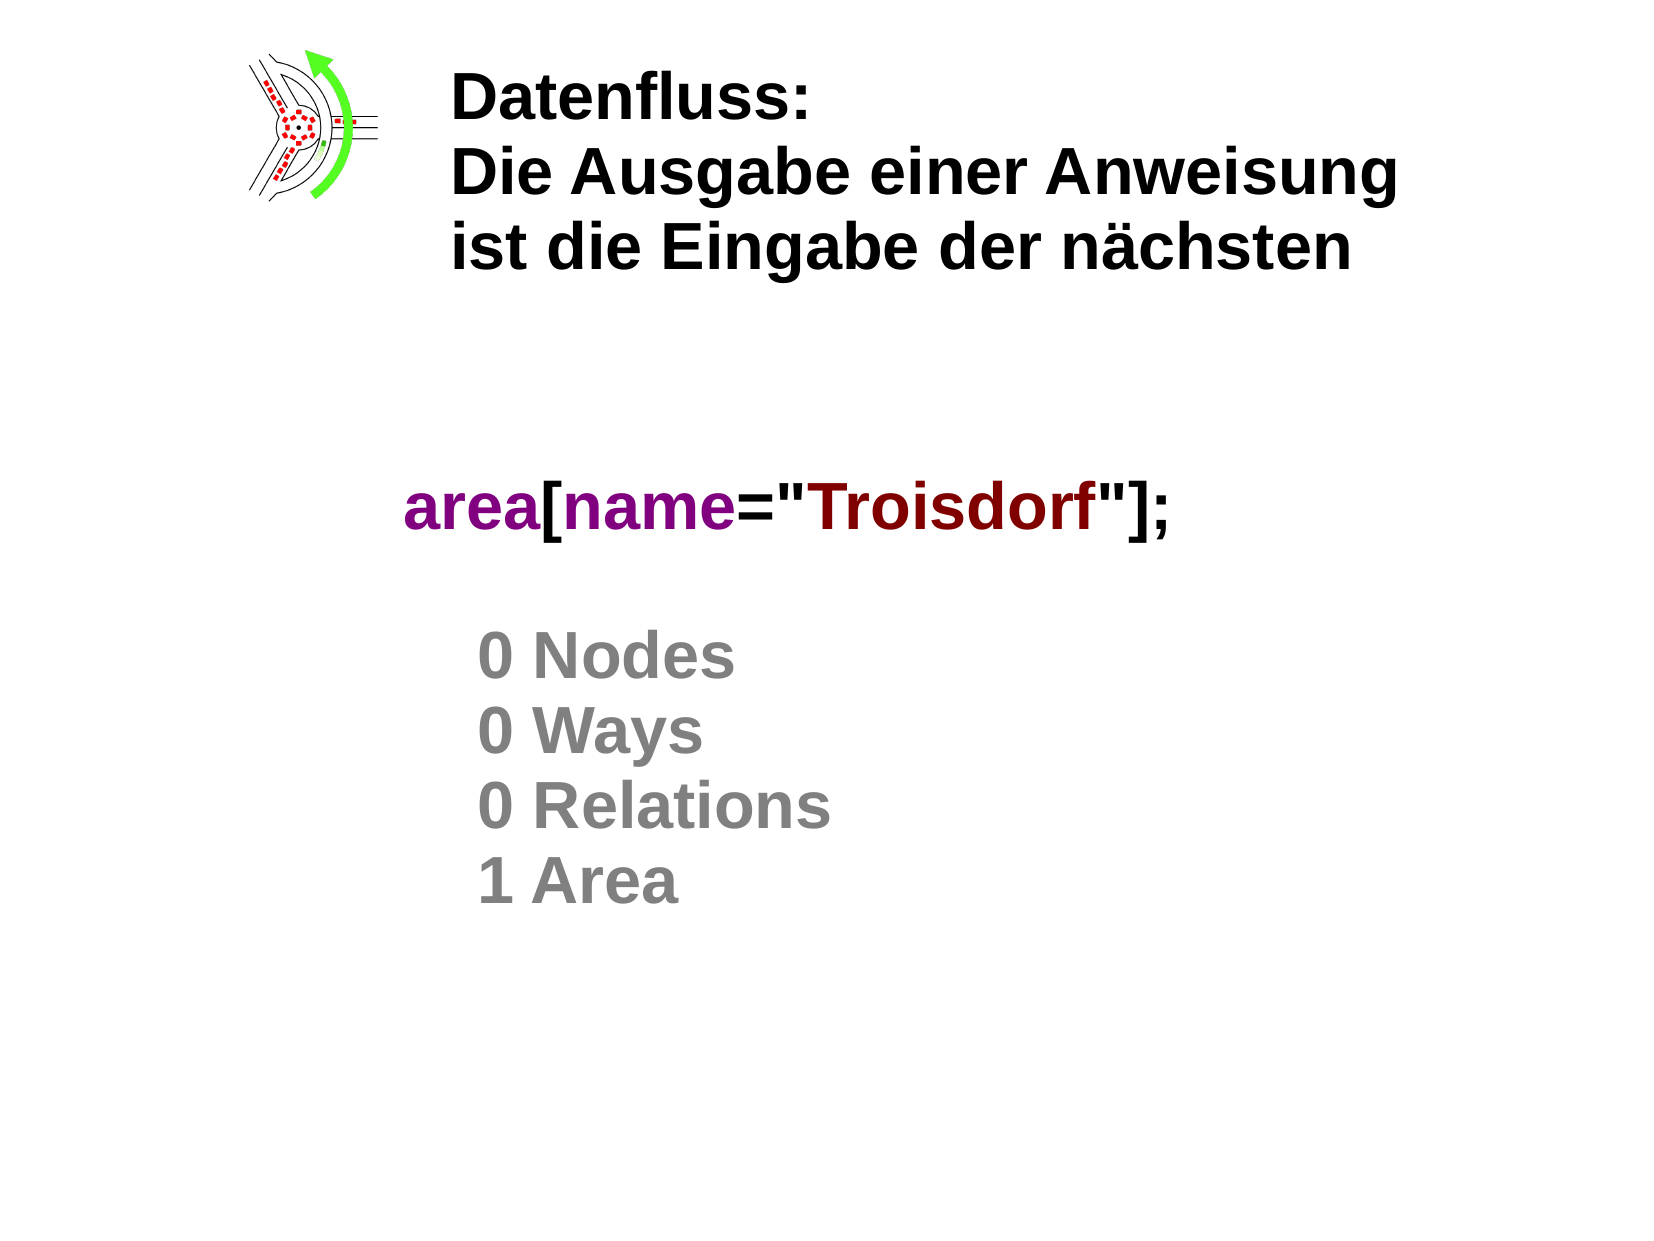

Datenfluss:
Die Ausgabe einer Anweisung
ist die Eingabe der nächsten
area[name="Troisdorf"];
 0 Nodes
 0 Ways
 0 Relations
 1 Area